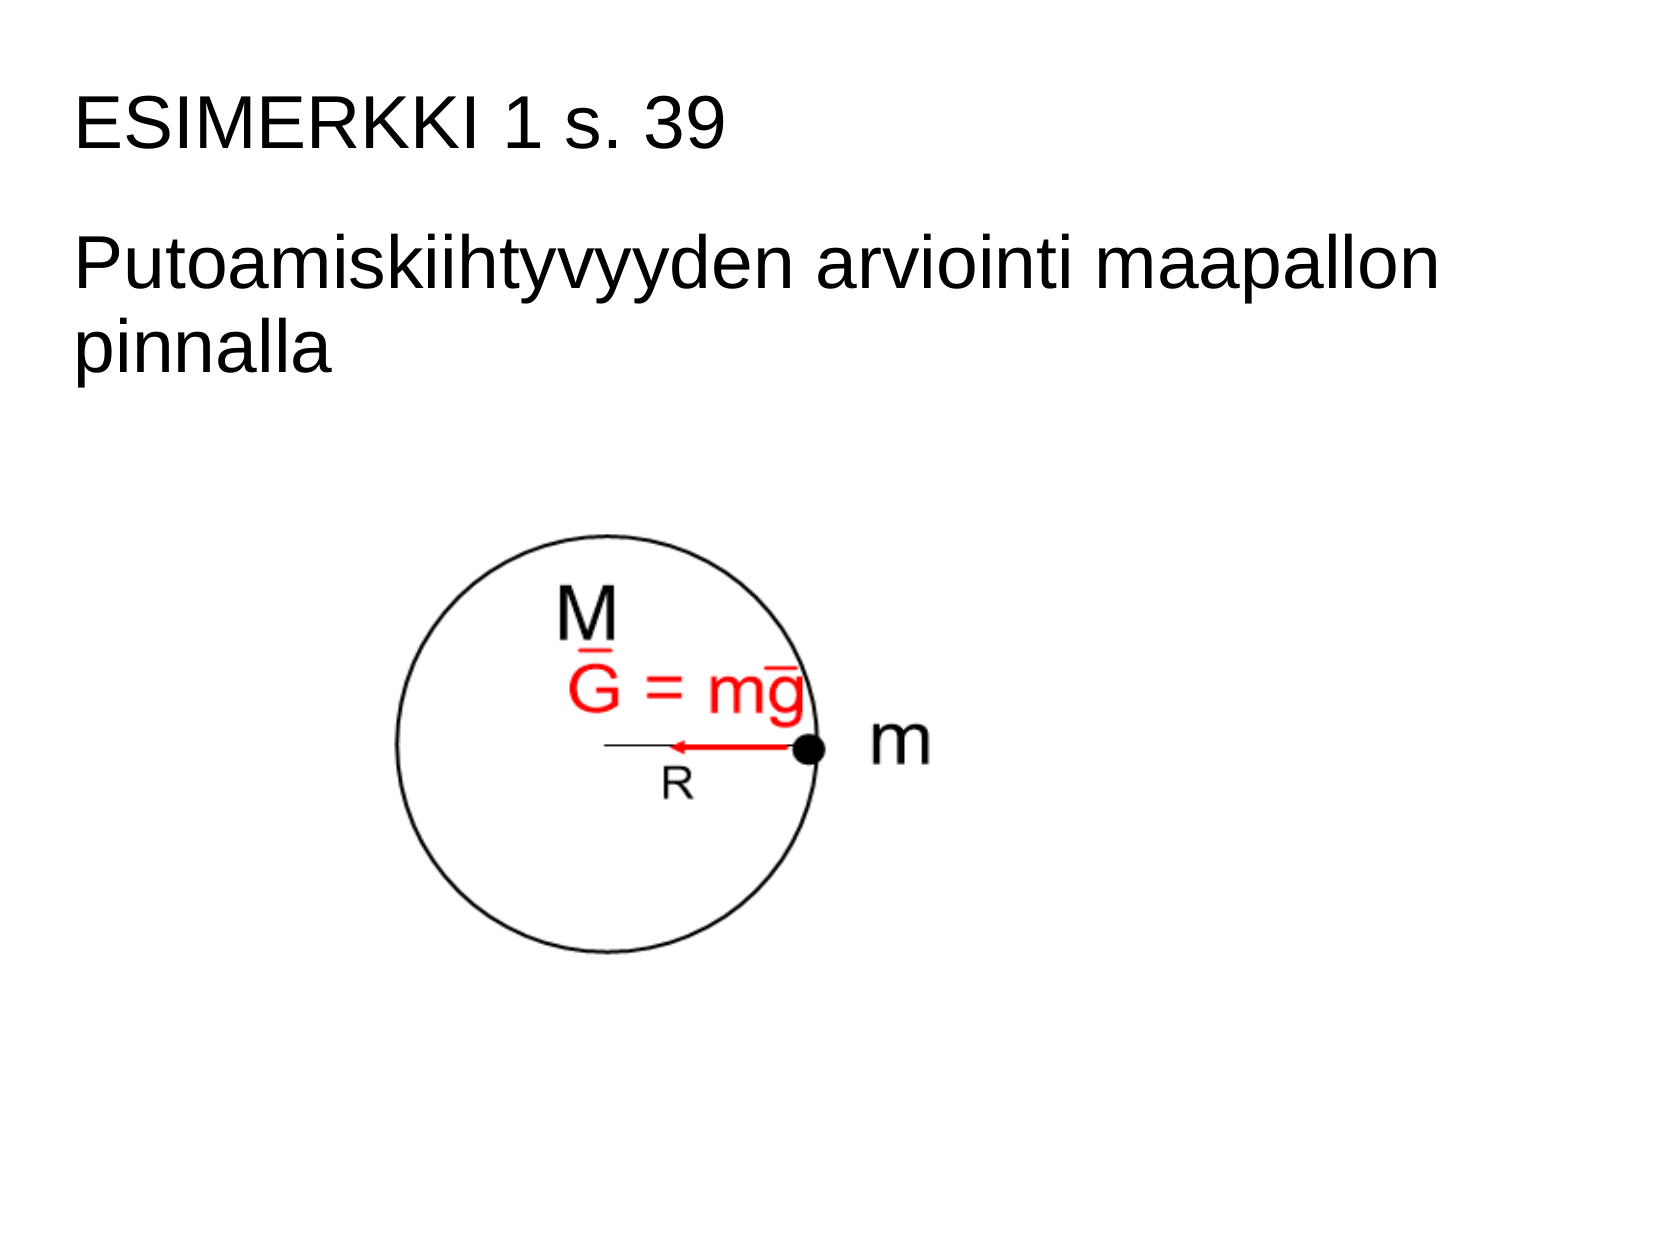

ESIMERKKI 1 s. 39
Putoamiskiihtyvyyden arviointi maapallon pinnalla